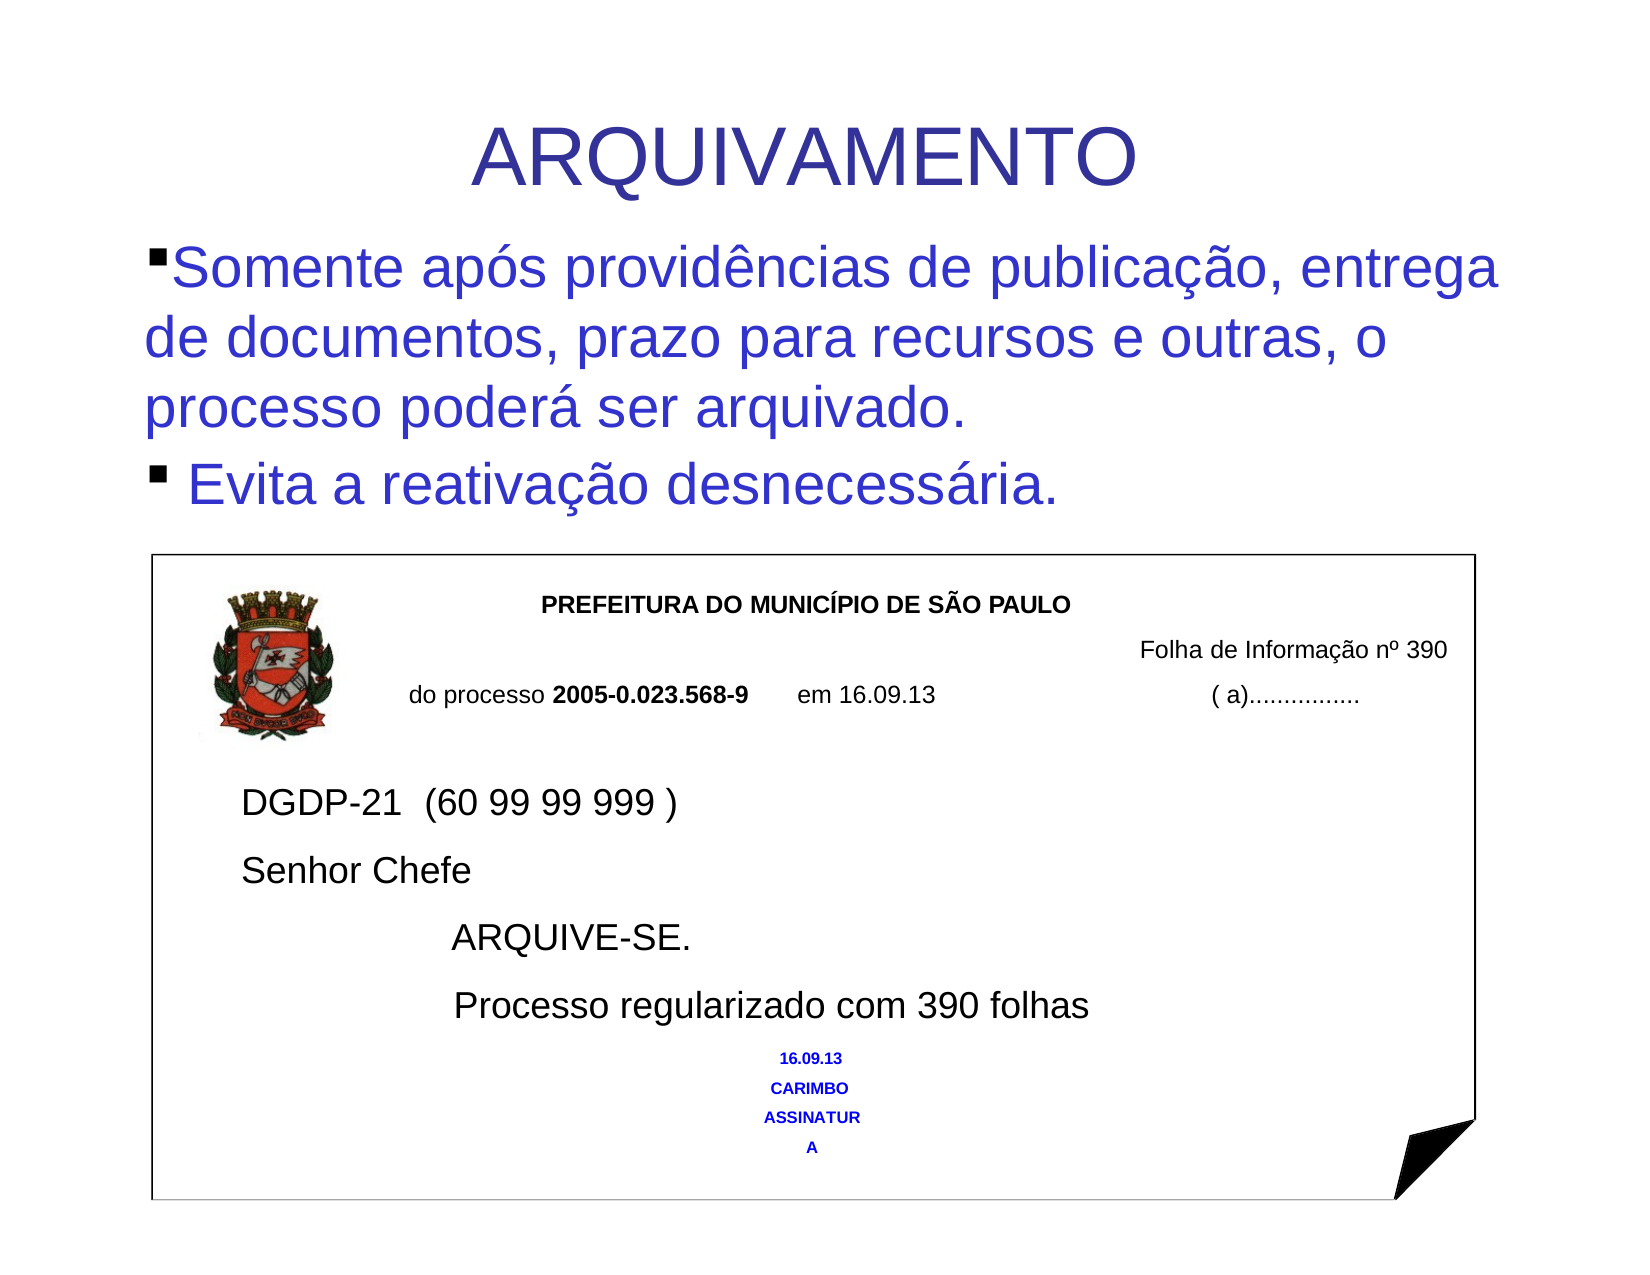

# ARQUIVAMENTO
Somente após providências de publicação, entrega de documentos, prazo para recursos e outras, o processo poderá ser arquivado.
Evita a reativação desnecessária.
PREFEITURA DO MUNICÍPIO DE SÃO PAULO
Folha de Informação nº 390 ( a)................
do processo 2005-0.023.568-9	em 16.09.13
DGDP-21	(60 99 99 999 )
Senhor Chefe
ARQUIVE-SE.
Processo regularizado com 390 folhas
16.09.13
CARIMBO ASSINATURA